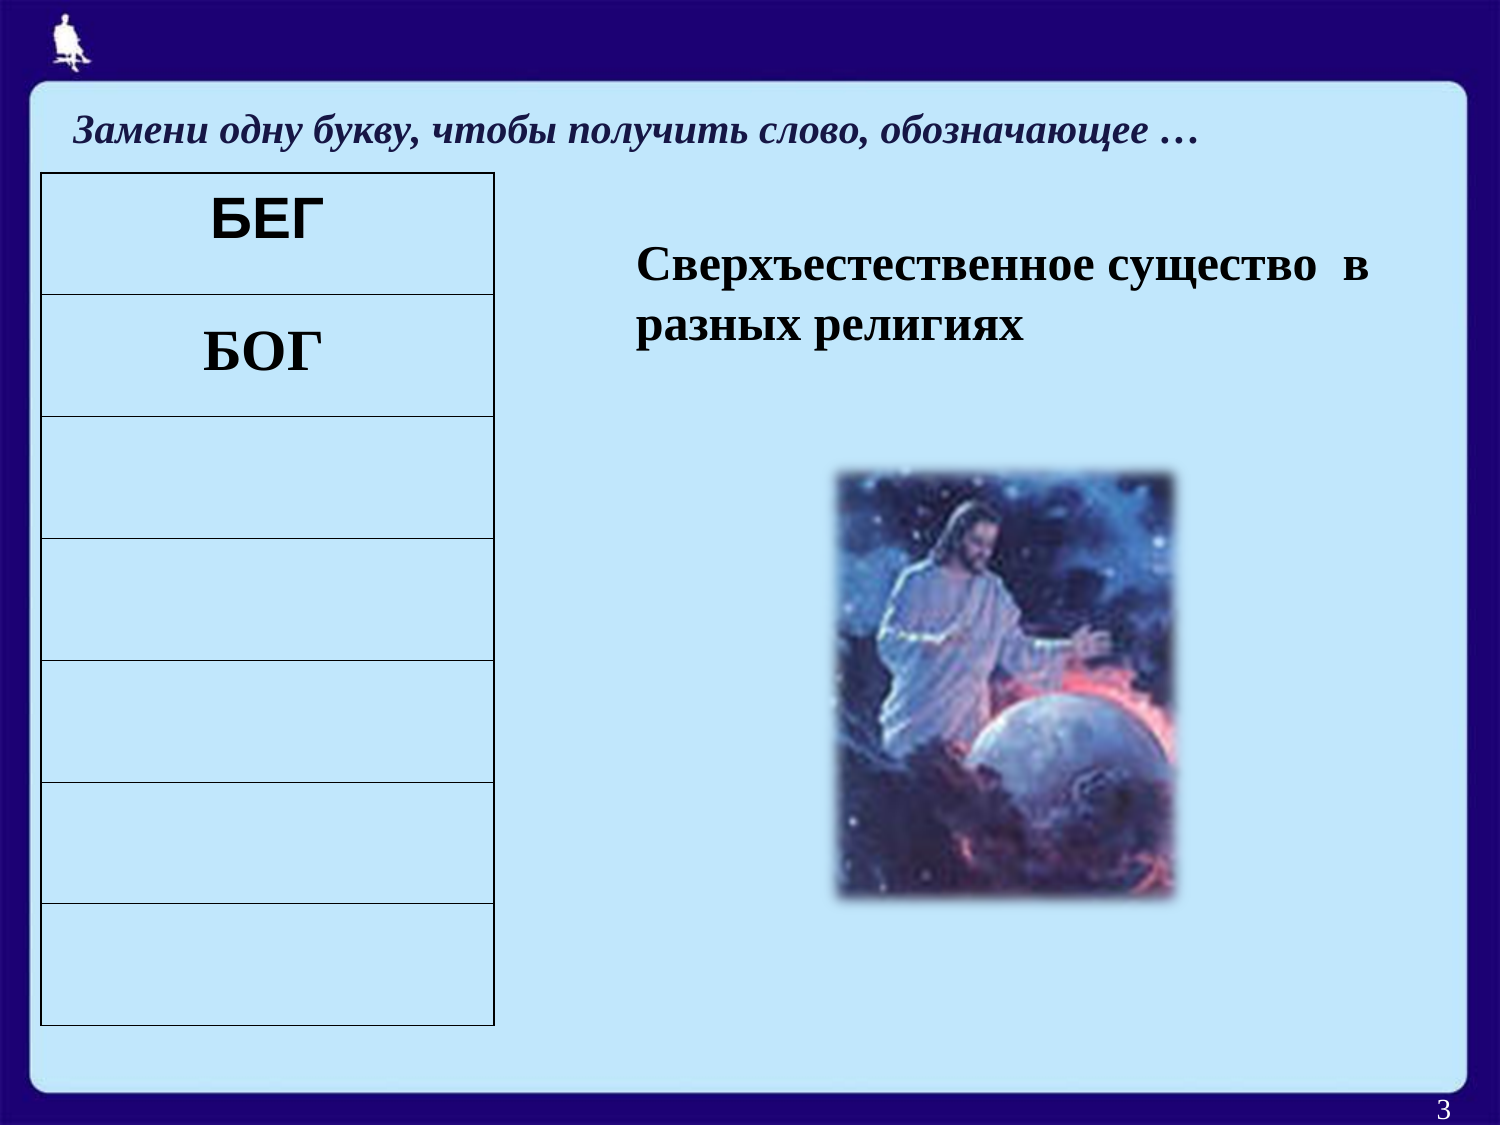

Замени одну букву, чтобы получить слово, обозначающее …
| БЕГ |
| --- |
| |
| |
| |
| |
| |
| |
Сверхъестественное существо в разных религиях
БОГ
#